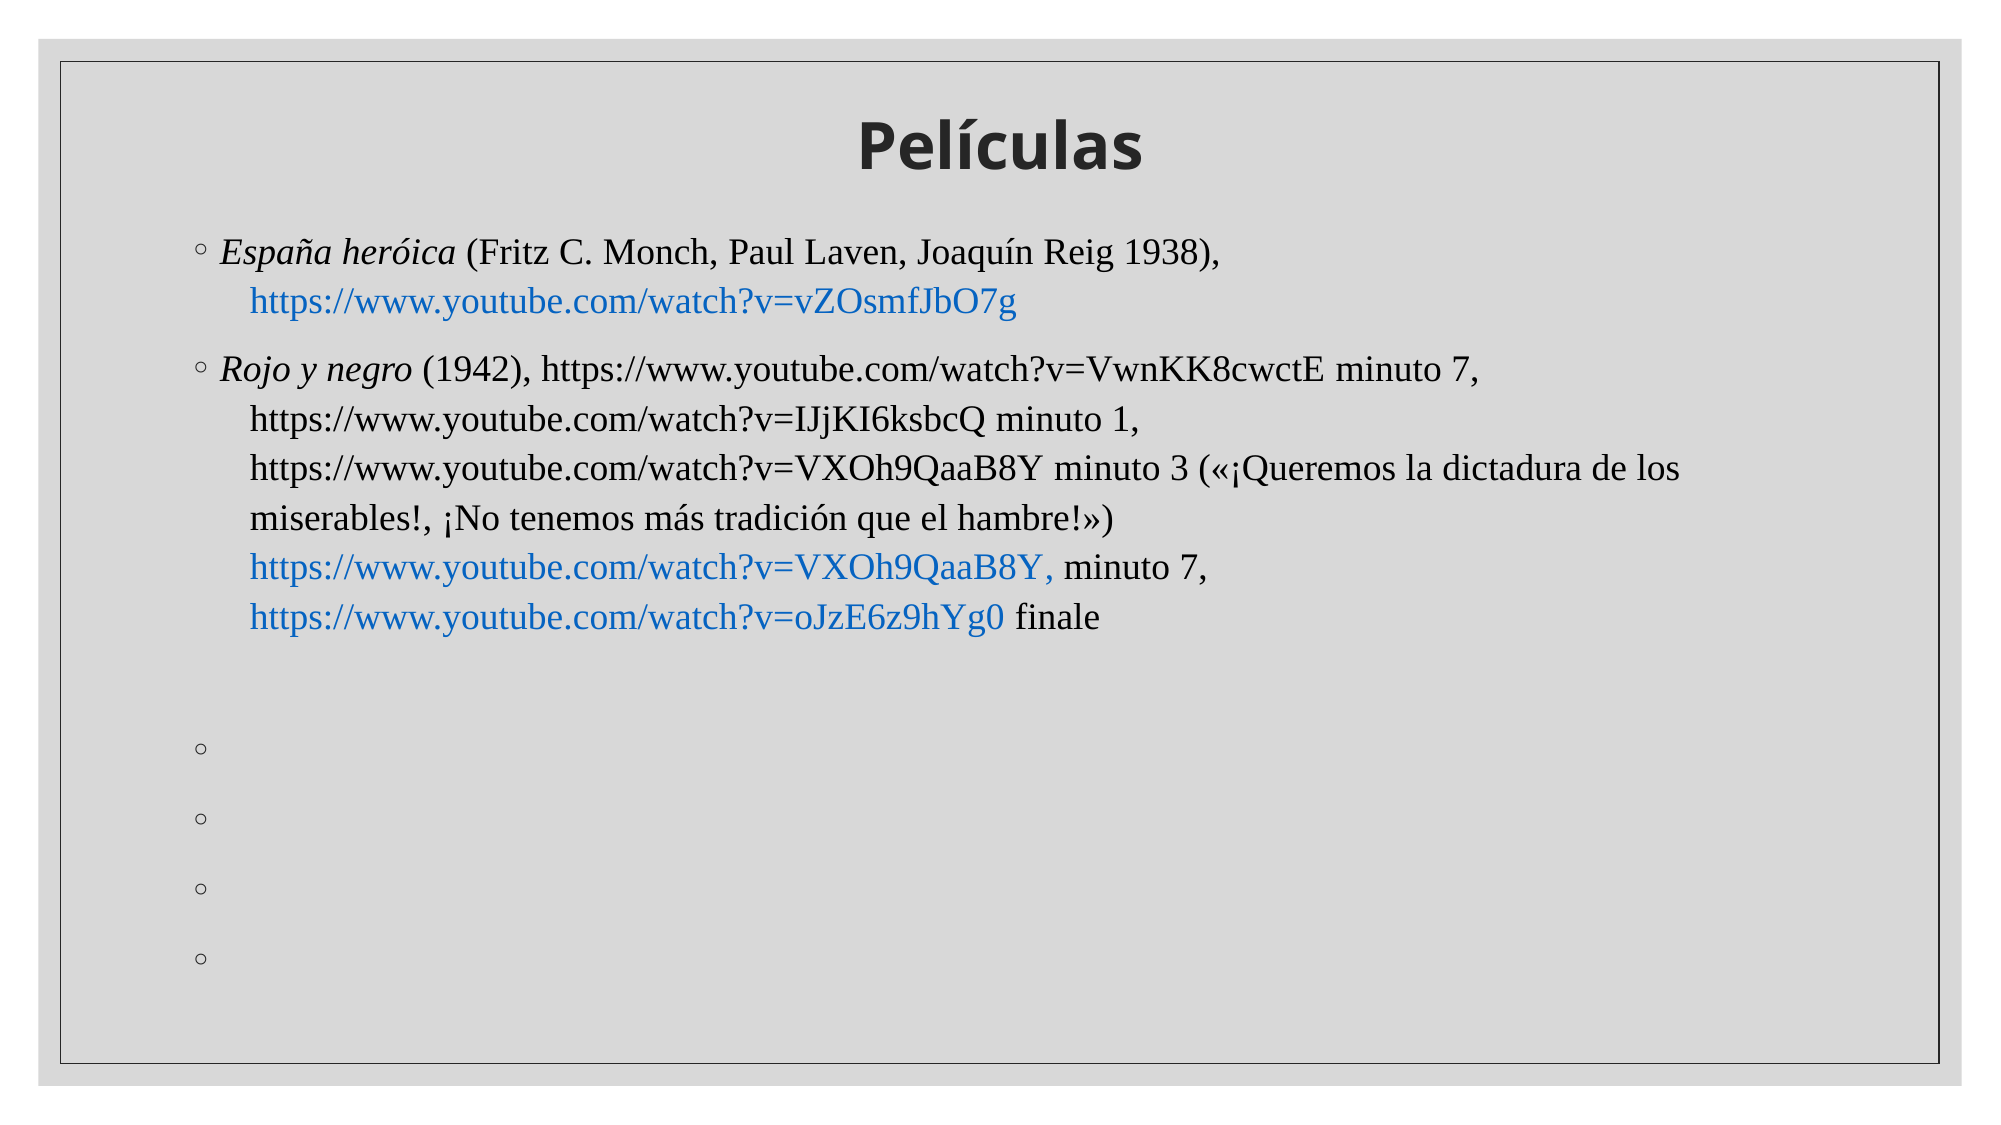

# Películas
España heróica (Fritz C. Monch, Paul Laven, Joaquín Reig 1938), https://www.youtube.com/watch?v=vZOsmfJbO7g
Rojo y negro (1942), https://www.youtube.com/watch?v=VwnKK8cwctE minuto 7, https://www.youtube.com/watch?v=IJjKI6ksbcQ minuto 1, https://www.youtube.com/watch?v=VXOh9QaaB8Y minuto 3 («¡Queremos la dictadura de los miserables!, ¡No tenemos más tradición que el hambre!») https://www.youtube.com/watch?v=VXOh9QaaB8Y, minuto 7, https://www.youtube.com/watch?v=oJzE6z9hYg0 finale